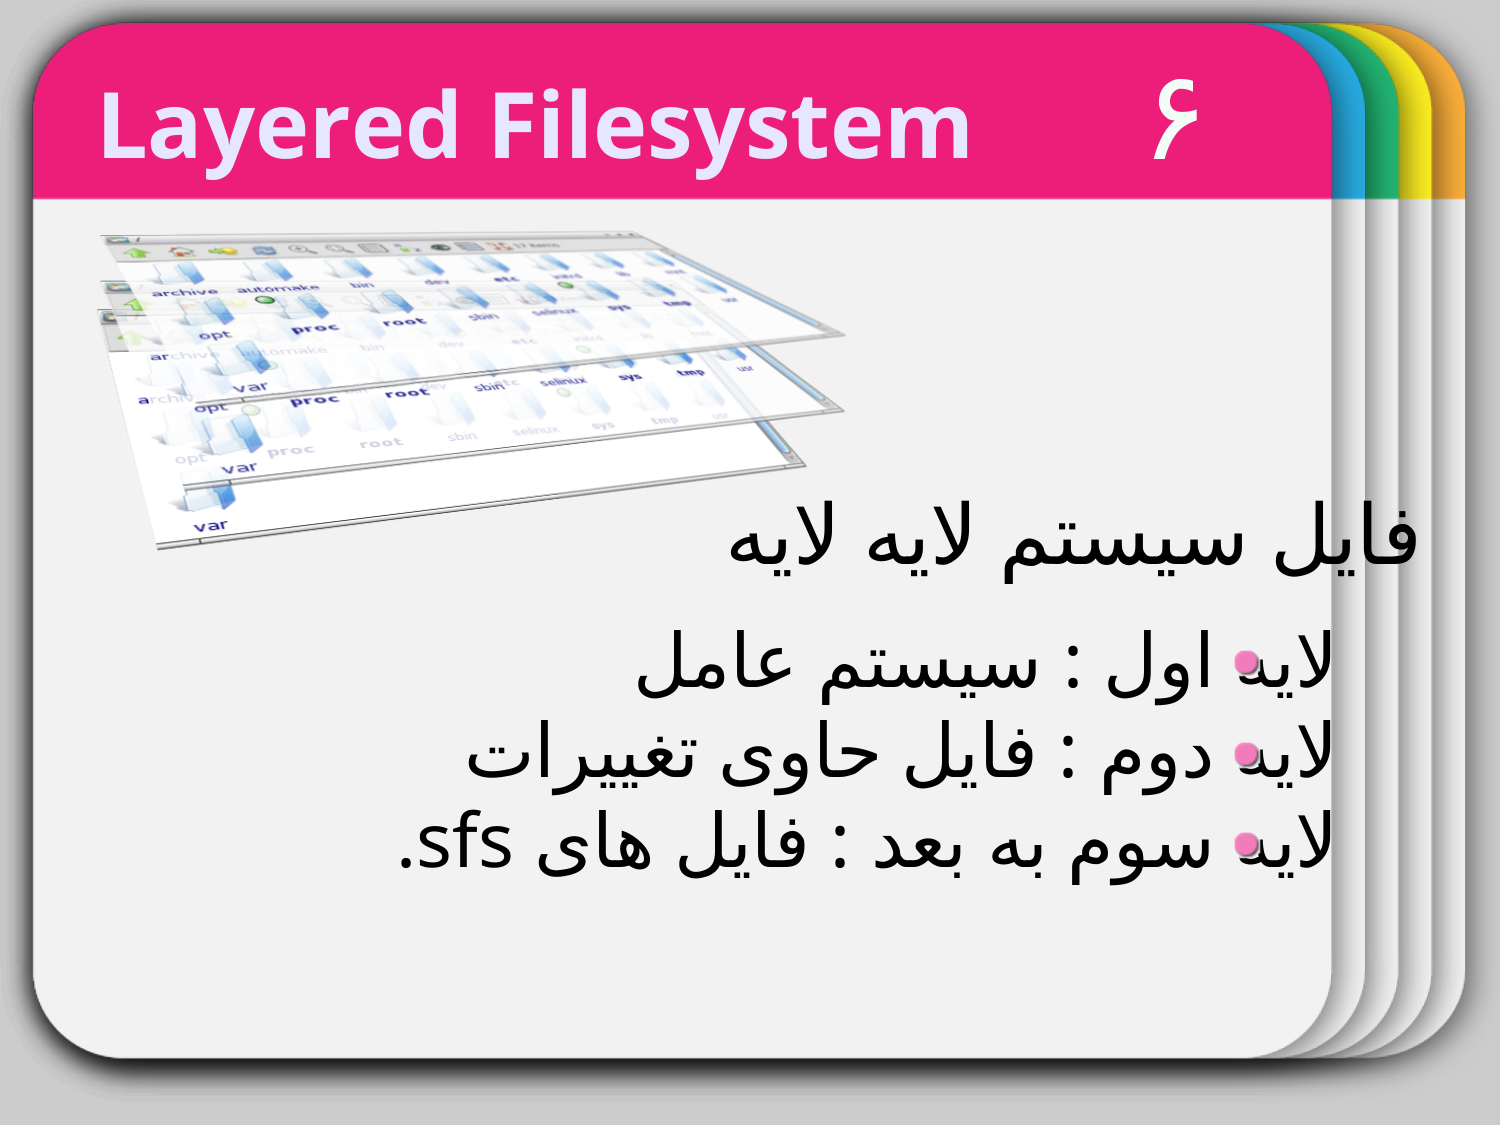

۶
Layered Filesystem
WINTER
فایل سیستم لایه لایه
لایه اول : سیستم عامل
لایه دوم : فایل حاوی تغییرات
لایه سوم به بعد : فایل های sfs.